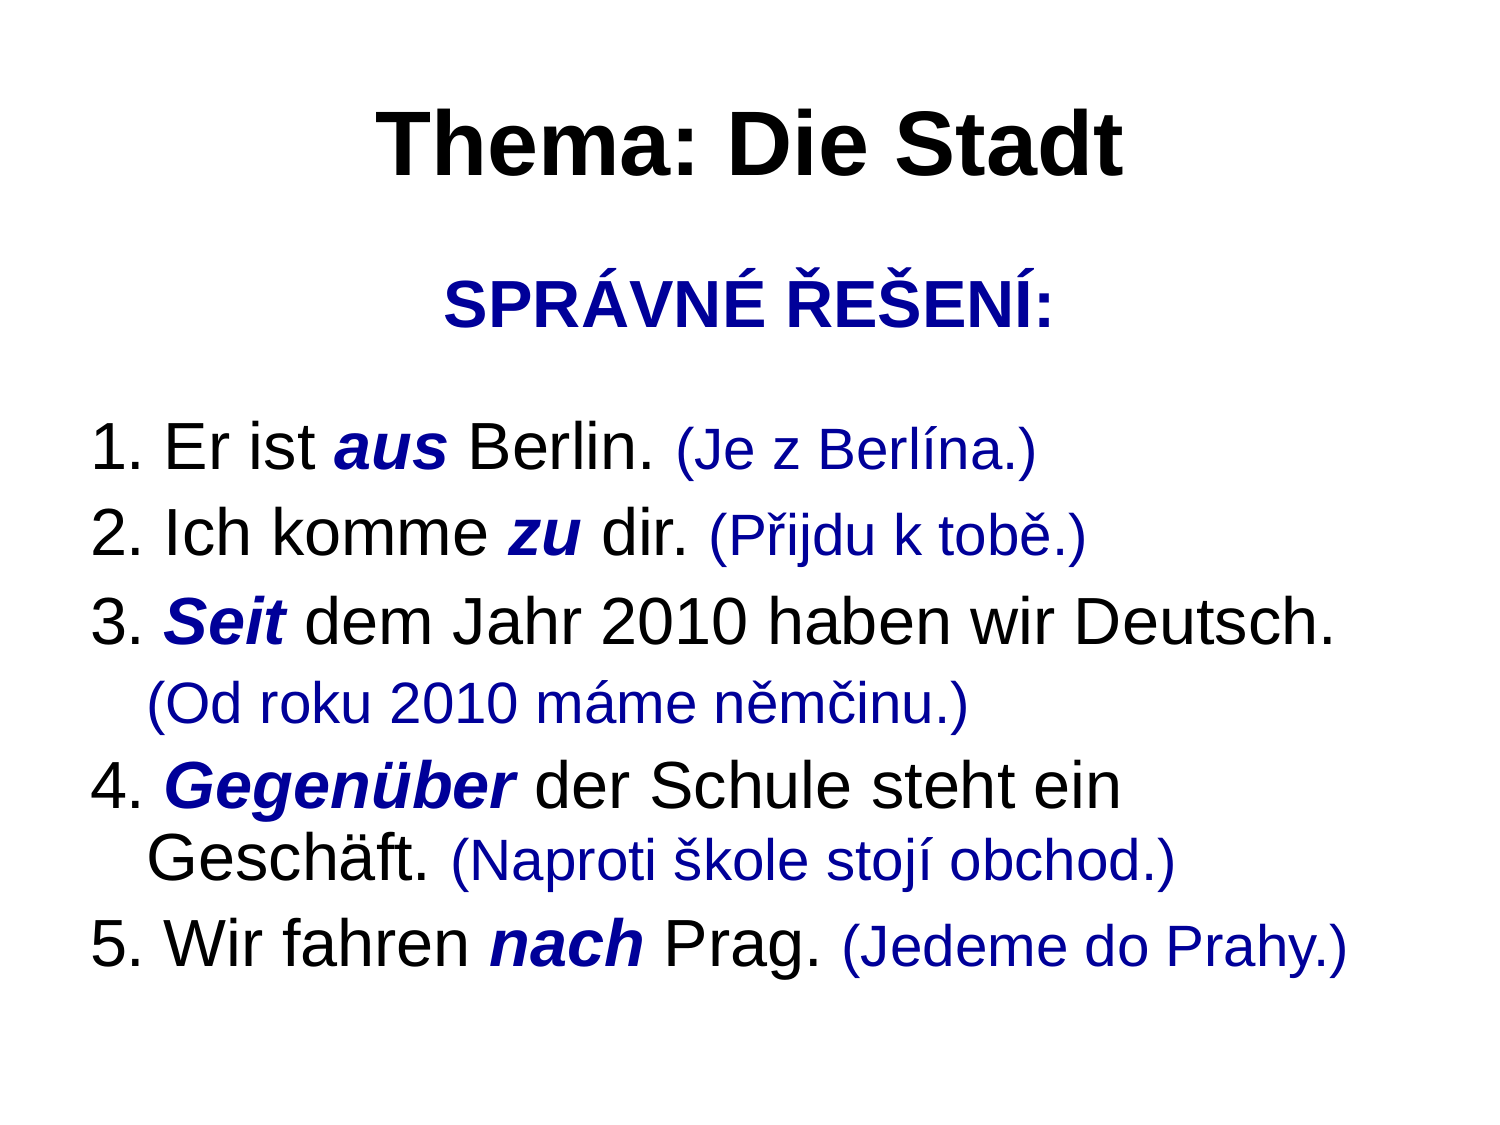

# Thema: Die Stadt
SPRÁVNÉ ŘEŠENÍ:
1. Er ist aus Berlin. (Je z Berlína.)
2. Ich komme zu dir. (Přijdu k tobě.)
3. Seit dem Jahr 2010 haben wir Deutsch.
	(Od roku 2010 máme němčinu.)
4. Gegenüber der Schule steht ein Geschäft. (Naproti škole stojí obchod.)
5. Wir fahren nach Prag. (Jedeme do Prahy.)